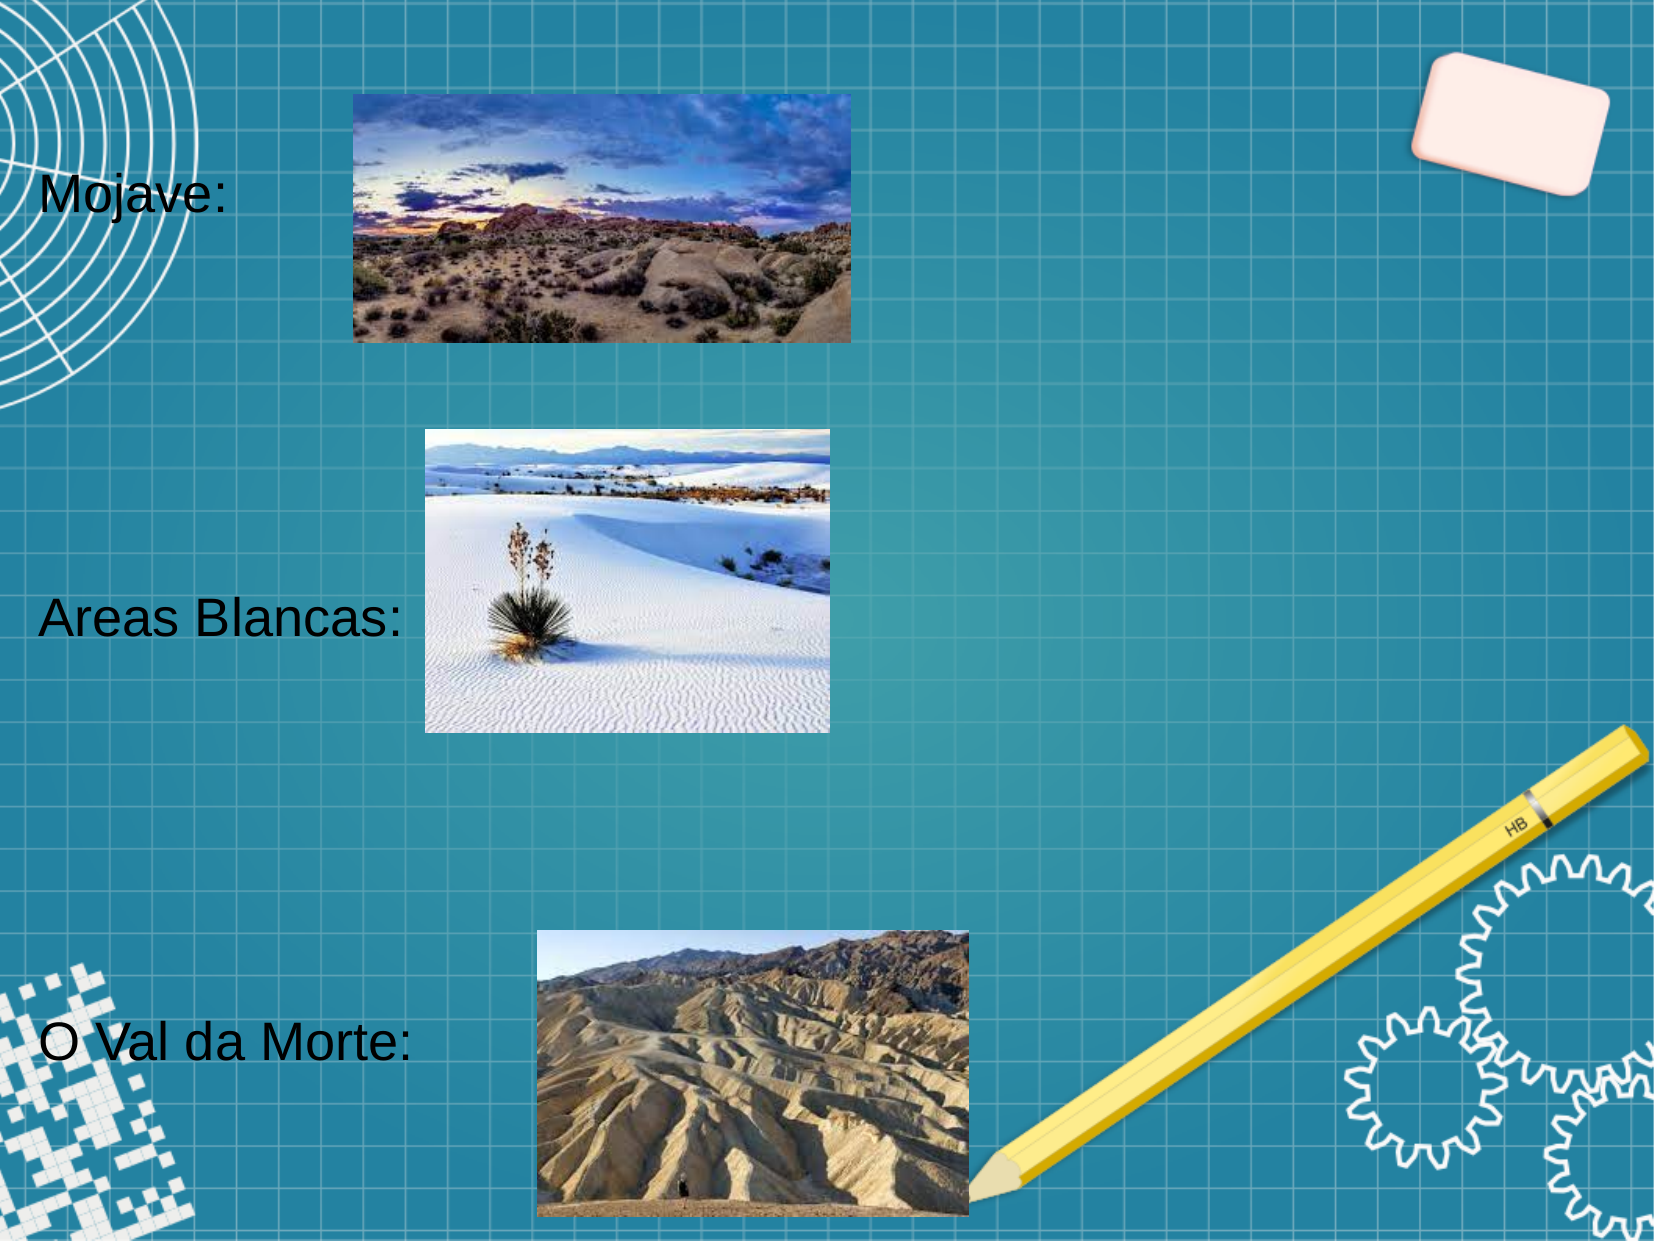

Mojave:
Areas Blancas:
O Val da Morte: